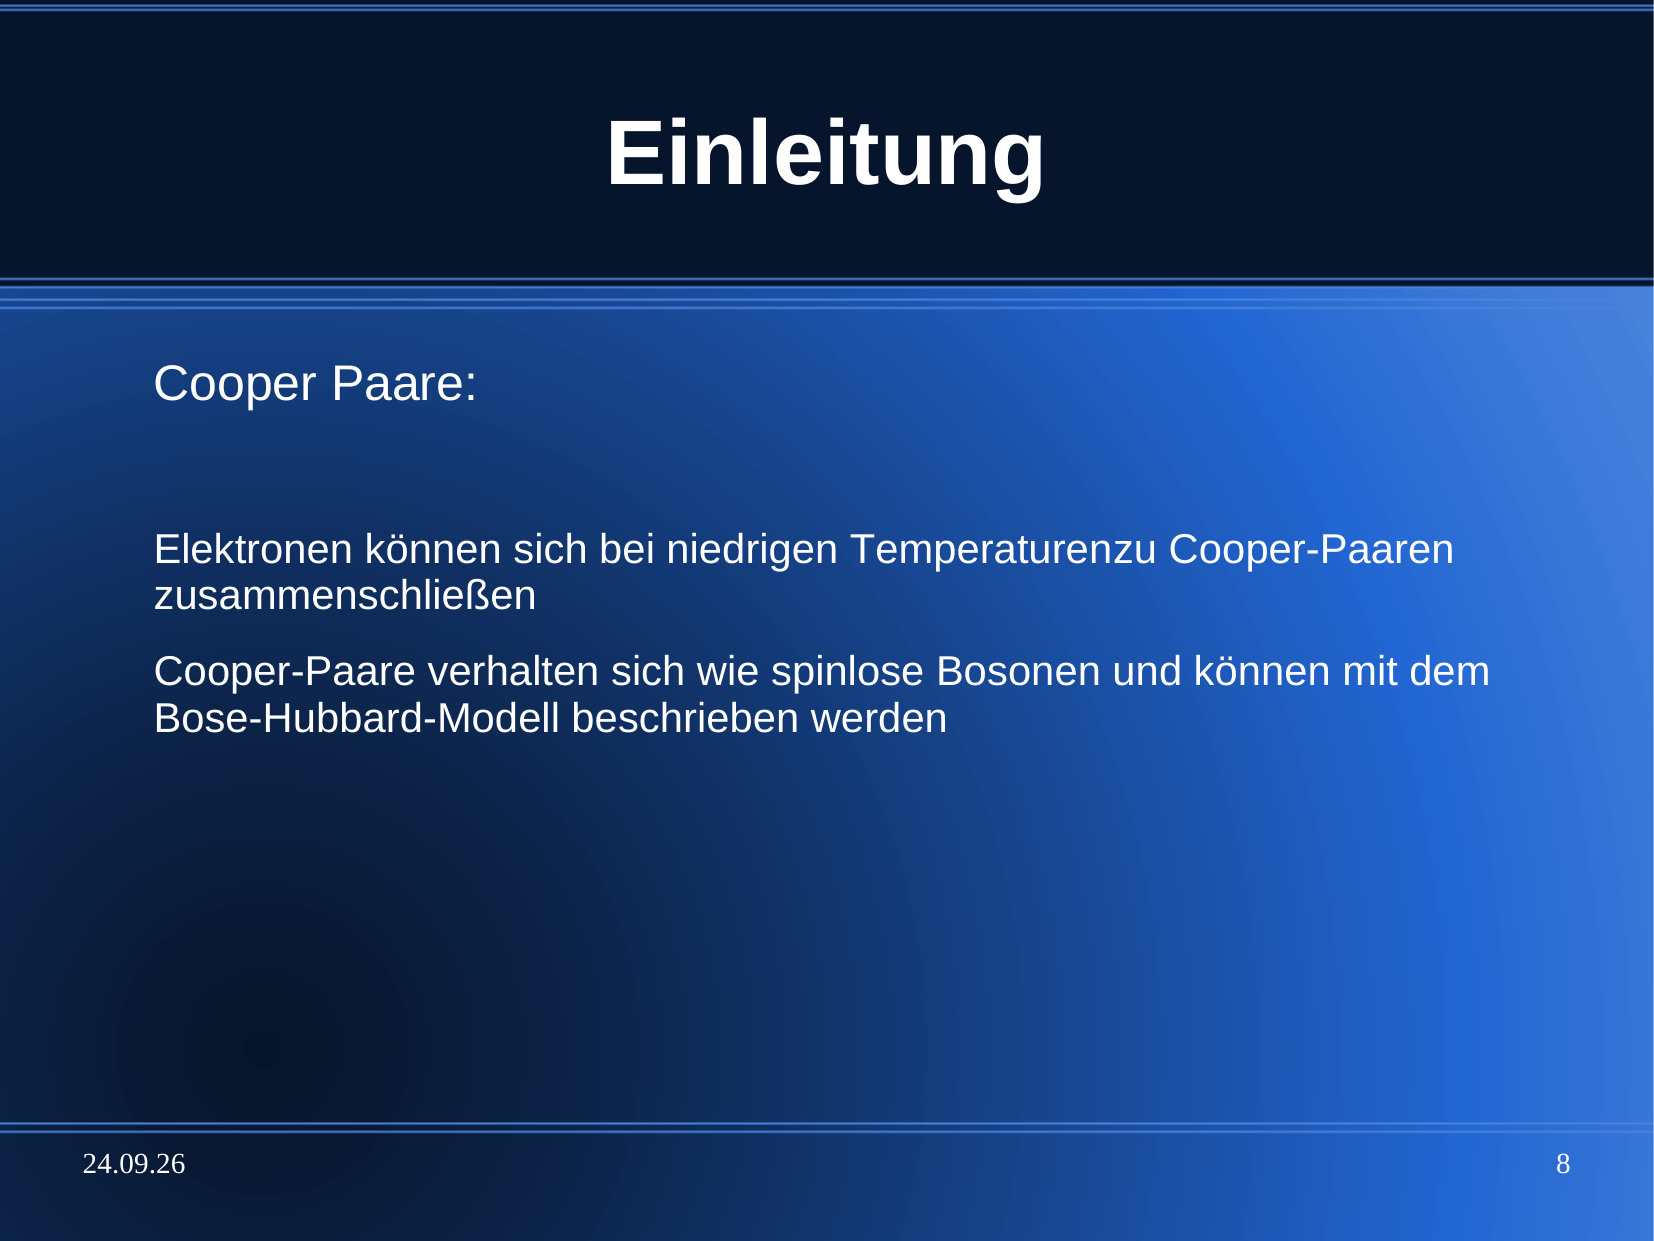

# Einleitung
Cooper Paare:
Elektronen können sich bei niedrigen Temperaturen	zu Cooper-Paaren zusammenschließen
Cooper-Paare verhalten sich wie spinlose Bosonen und können mit dem Bose-Hubbard-Modell beschrieben werden
8